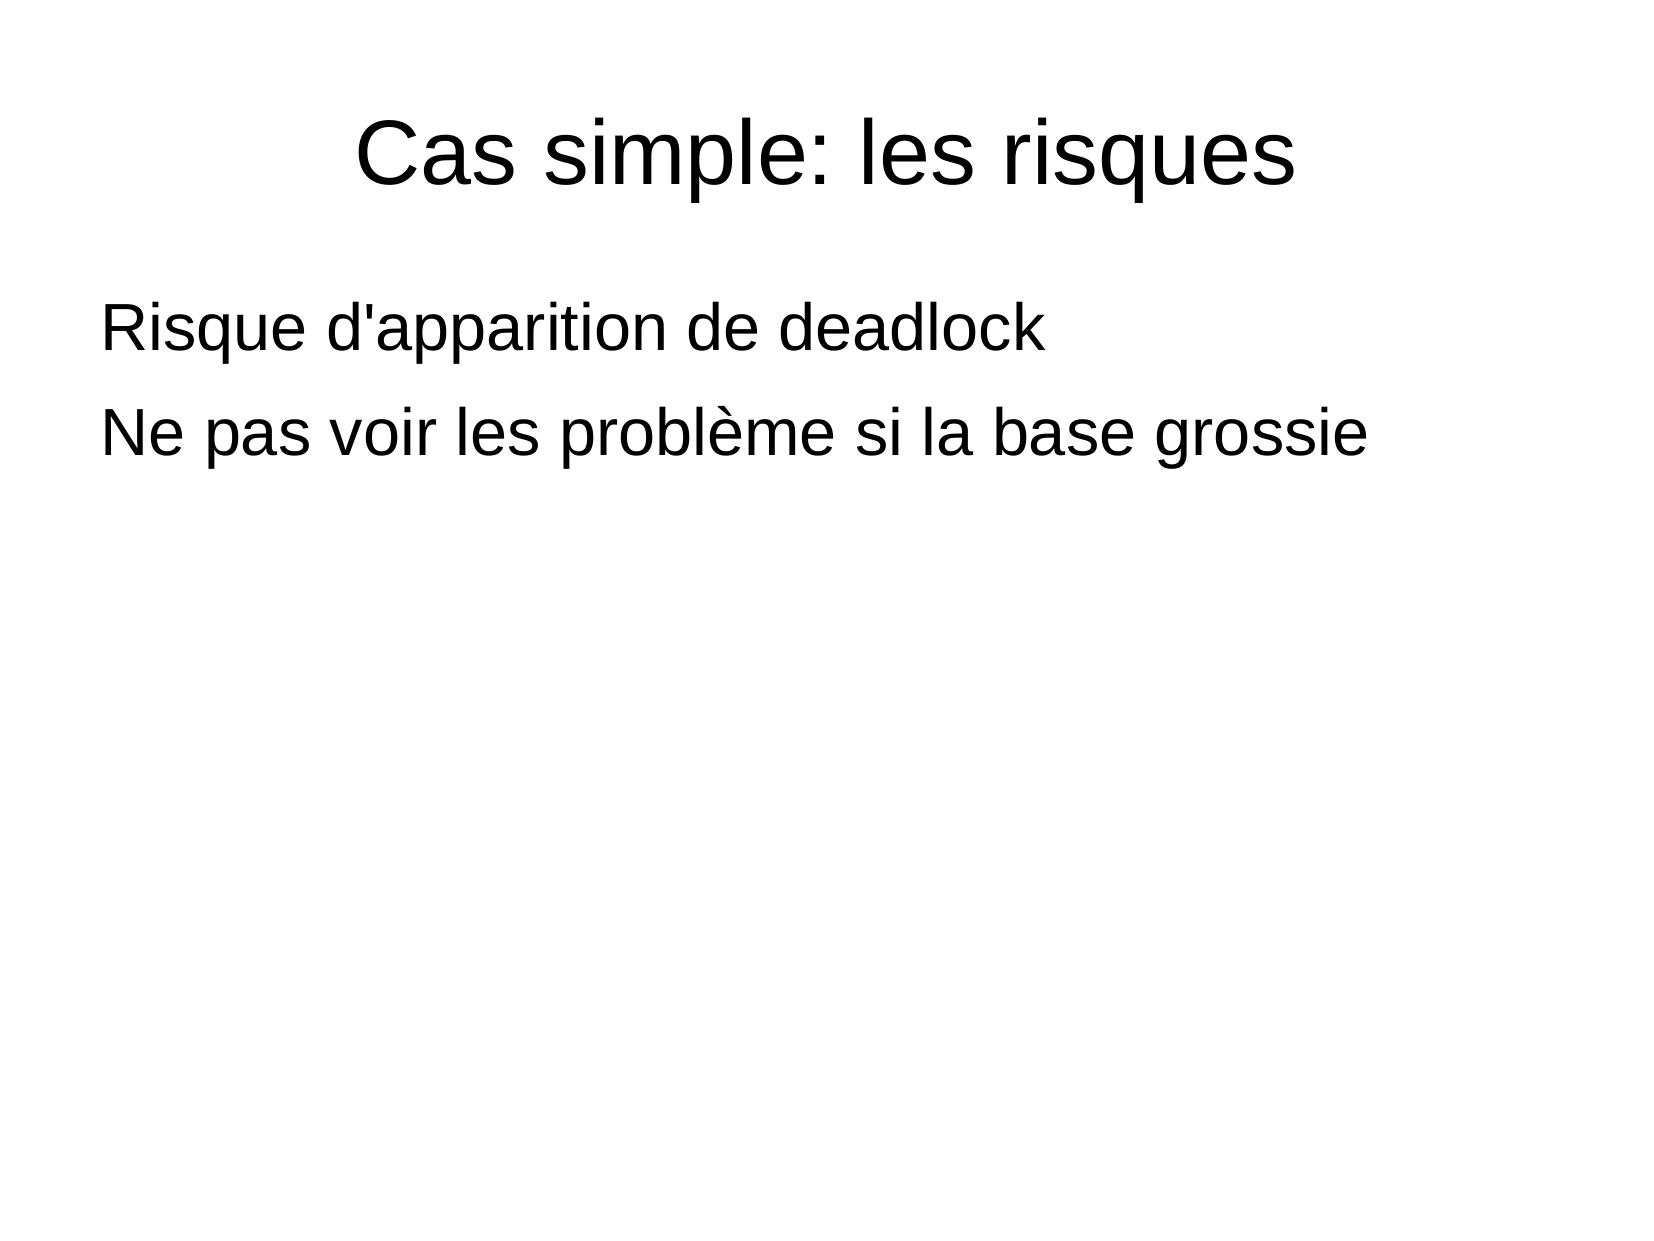

# Cas simple: les risques
Risque d'apparition de deadlock
Ne pas voir les problème si la base grossie